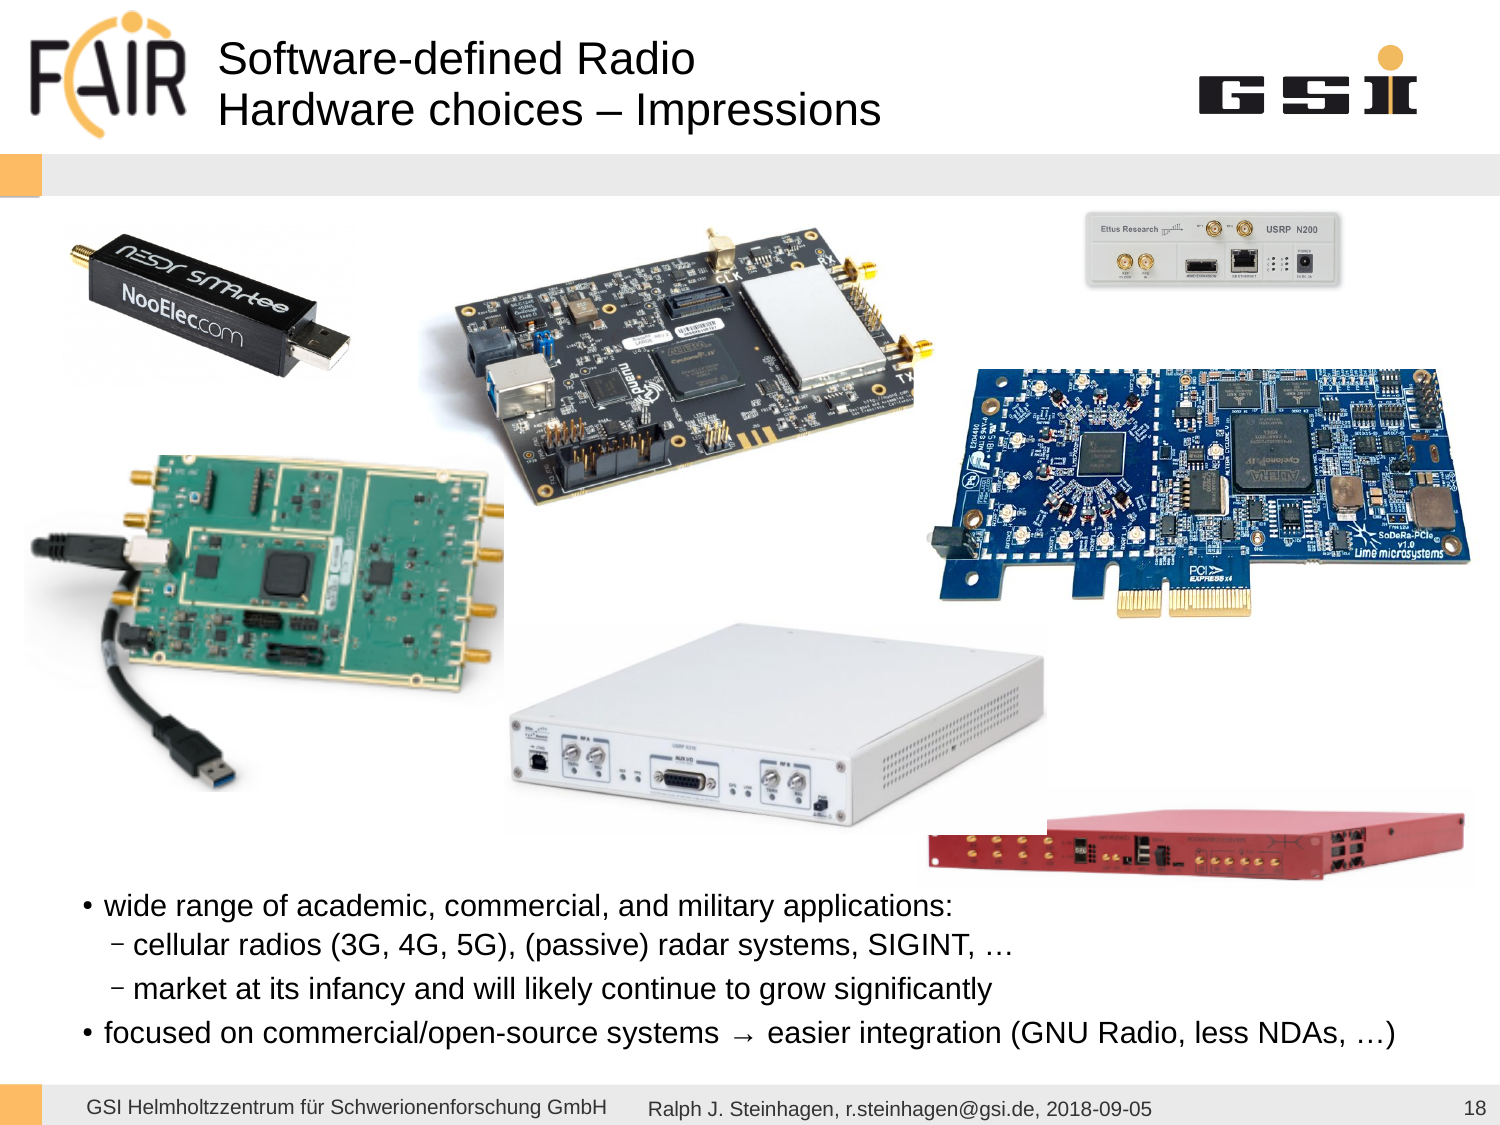

# Software-defined Radio Hardware choices – Impressions
wide range of academic, commercial, and military applications:
cellular radios (3G, 4G, 5G), (passive) radar systems, SIGINT, …
market at its infancy and will likely continue to grow significantly
focused on commercial/open-source systems → easier integration (GNU Radio, less NDAs, …)